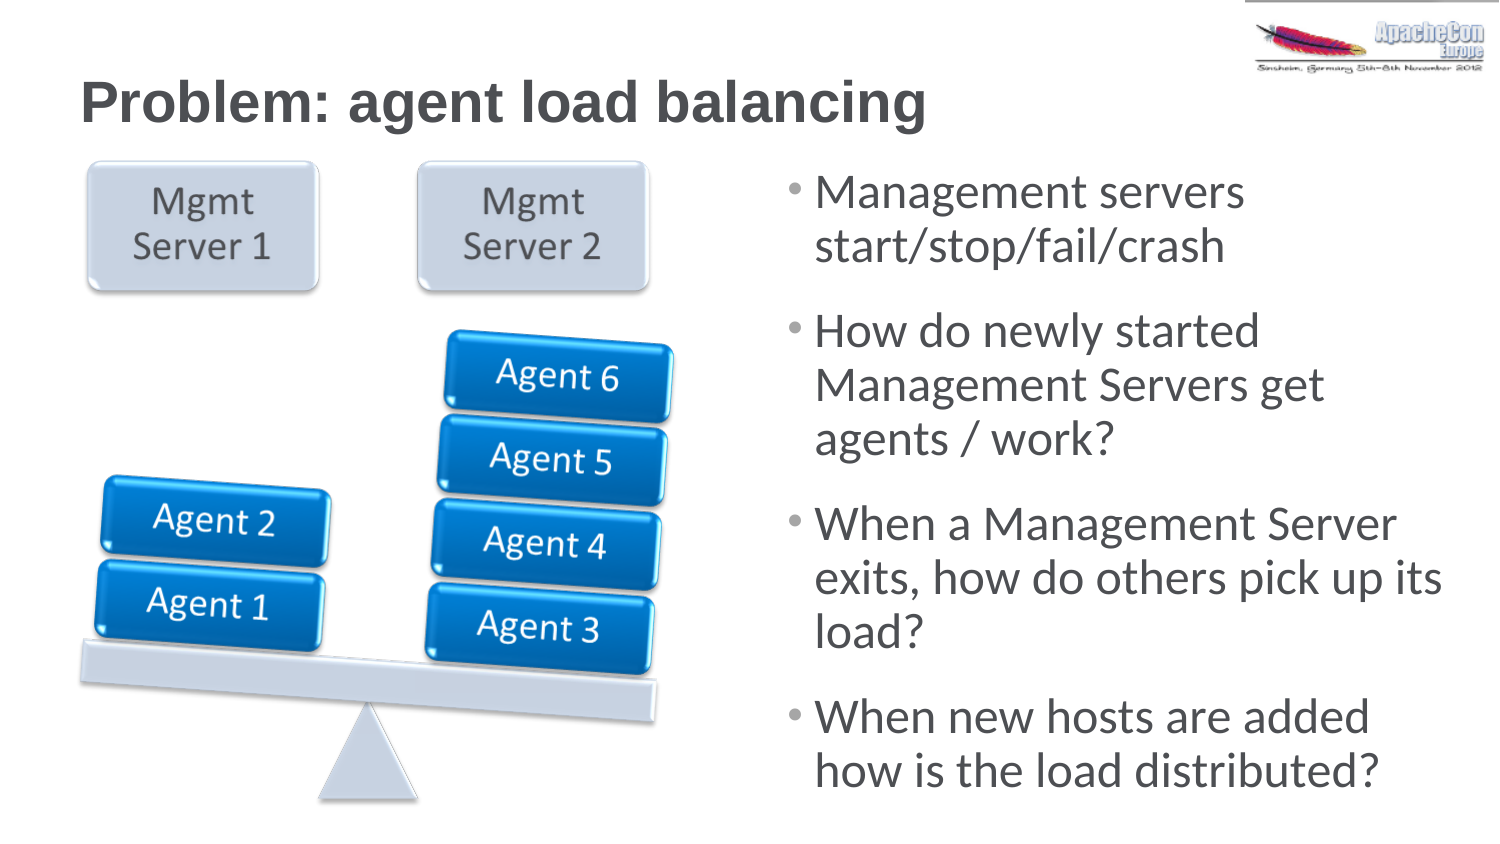

# Problem: agent load balancing
Management servers start/stop/fail/crash
How do newly started Management Servers get agents / work?
When a Management Server exits, how do others pick up its load?
When new hosts are added how is the load distributed?